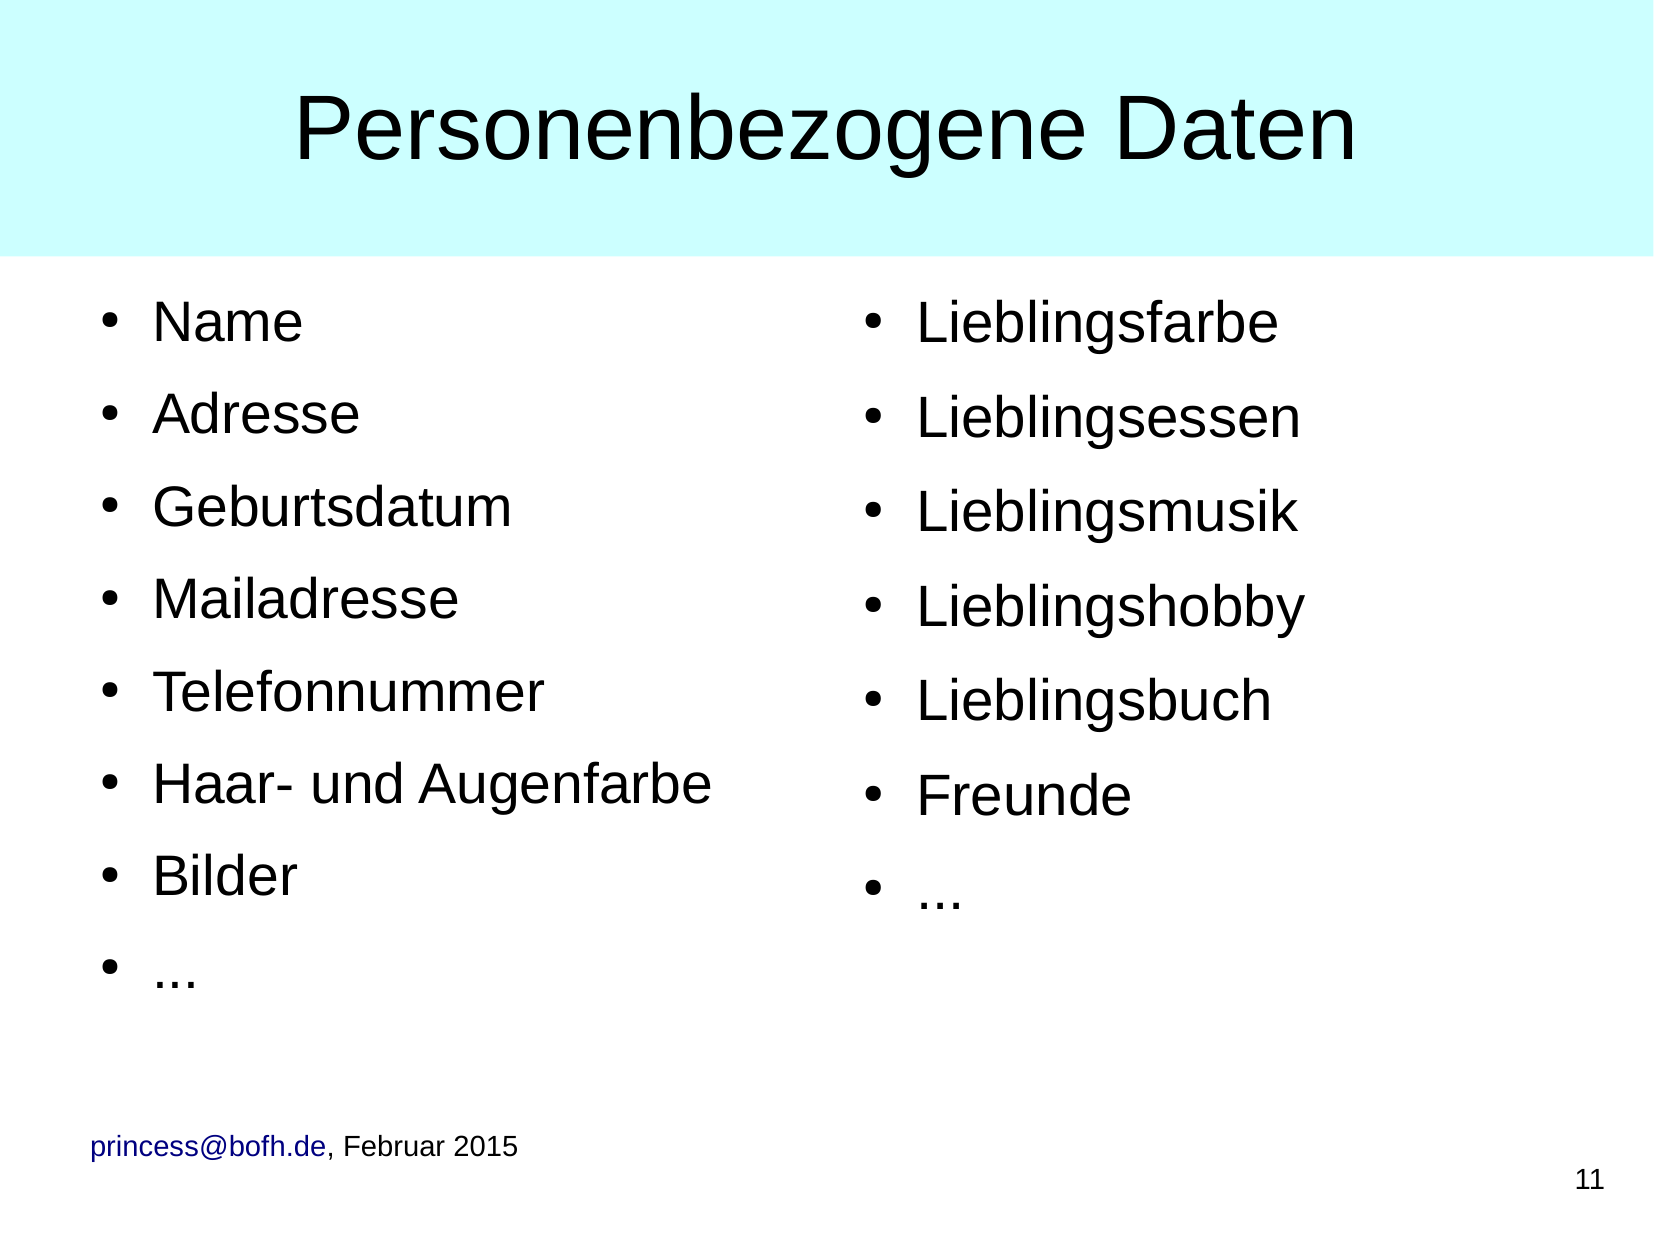

# Personenbezogene Daten
Name
Adresse
Geburtsdatum
Mailadresse
Telefonnummer
Haar- und Augenfarbe
Bilder
...
Lieblingsfarbe
Lieblingsessen
Lieblingsmusik
Lieblingshobby
Lieblingsbuch
Freunde
...
Andi @ Furtwangen 2015